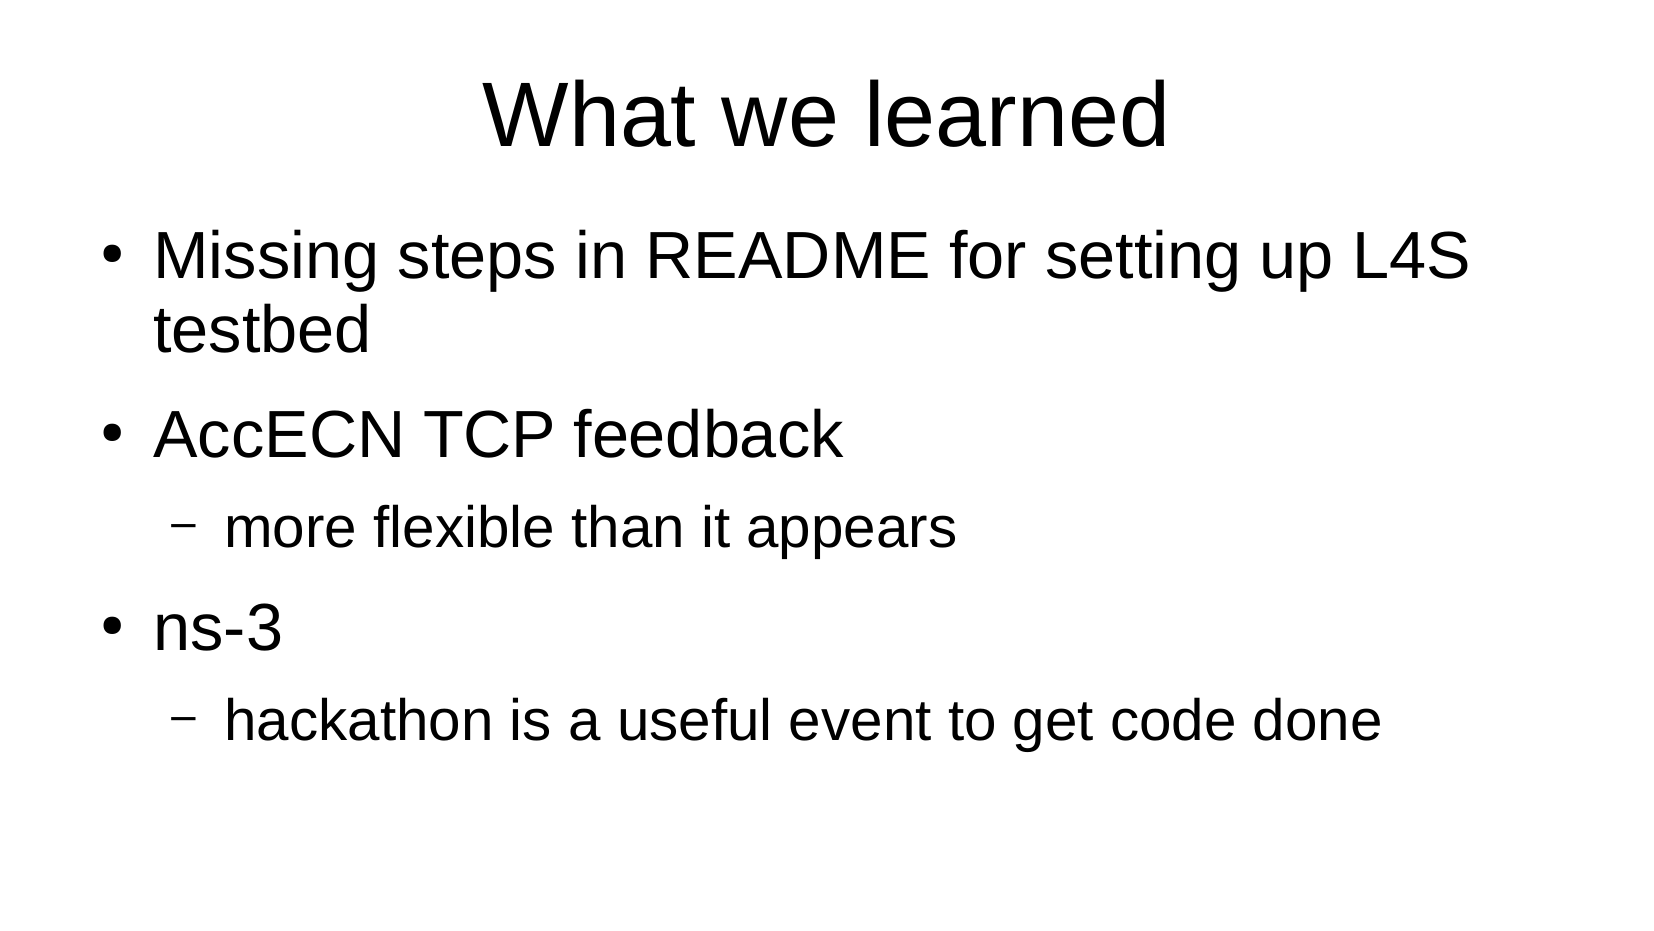

# What we learned
Missing steps in README for setting up L4S testbed
AccECN TCP feedback
more flexible than it appears
ns-3
hackathon is a useful event to get code done